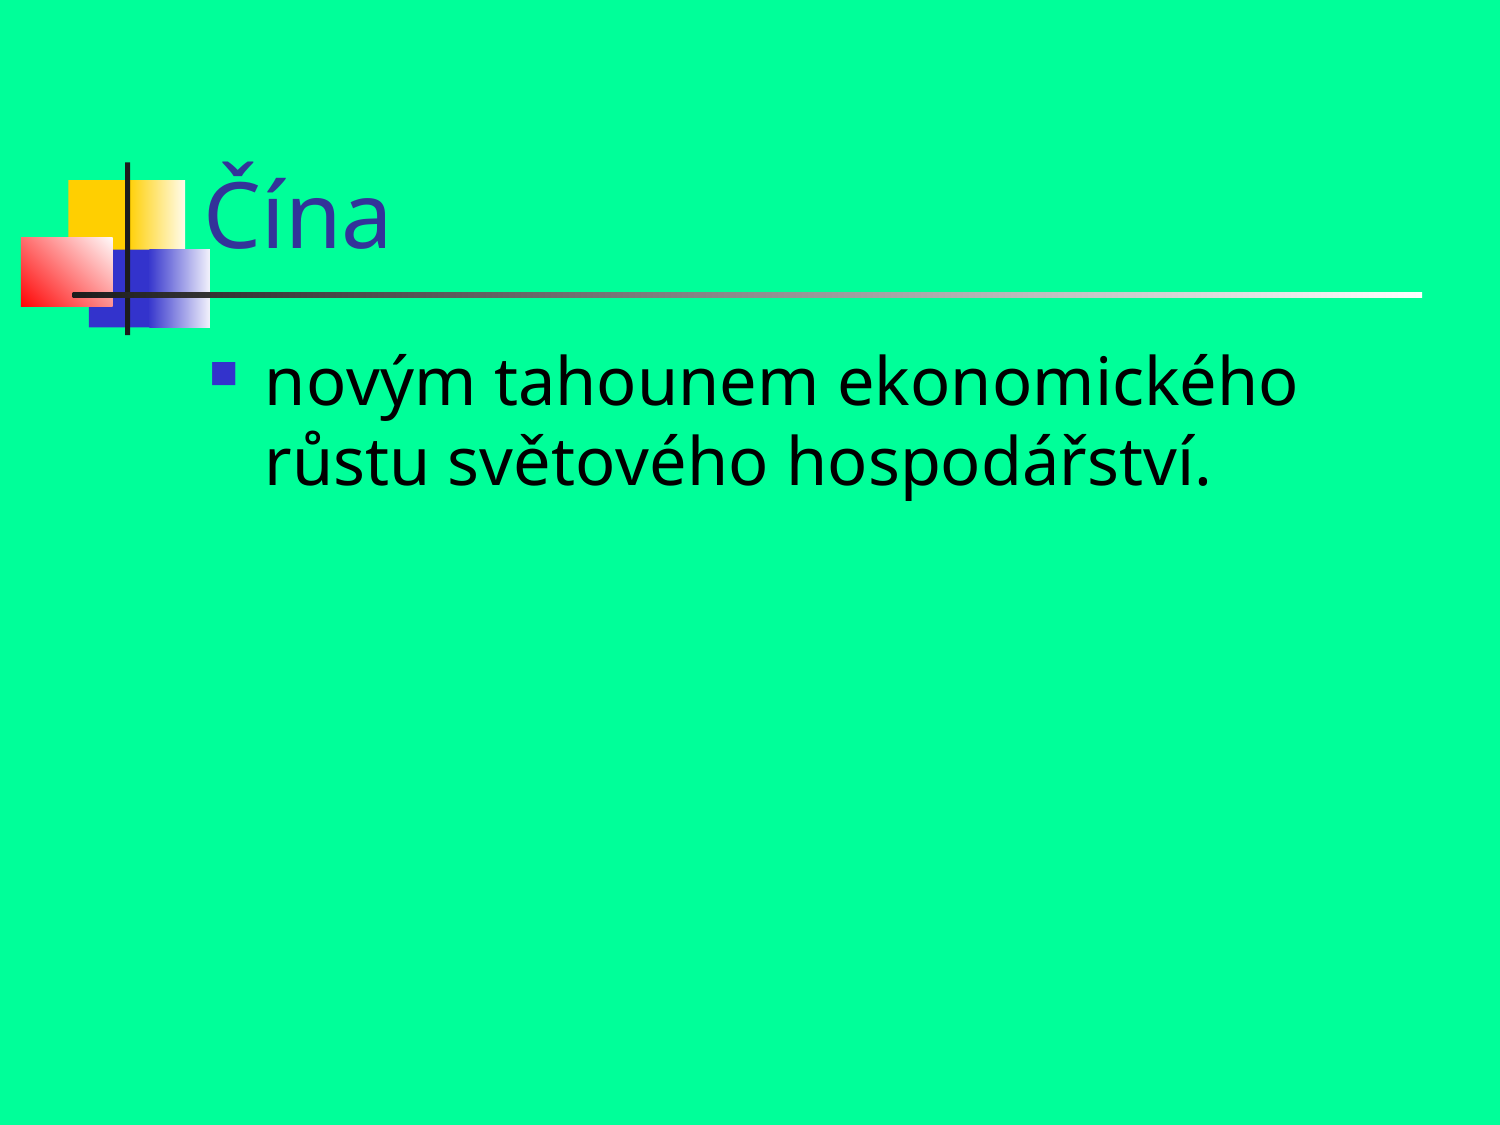

# Čína
novým tahounem ekonomického růstu světového hospodářství.